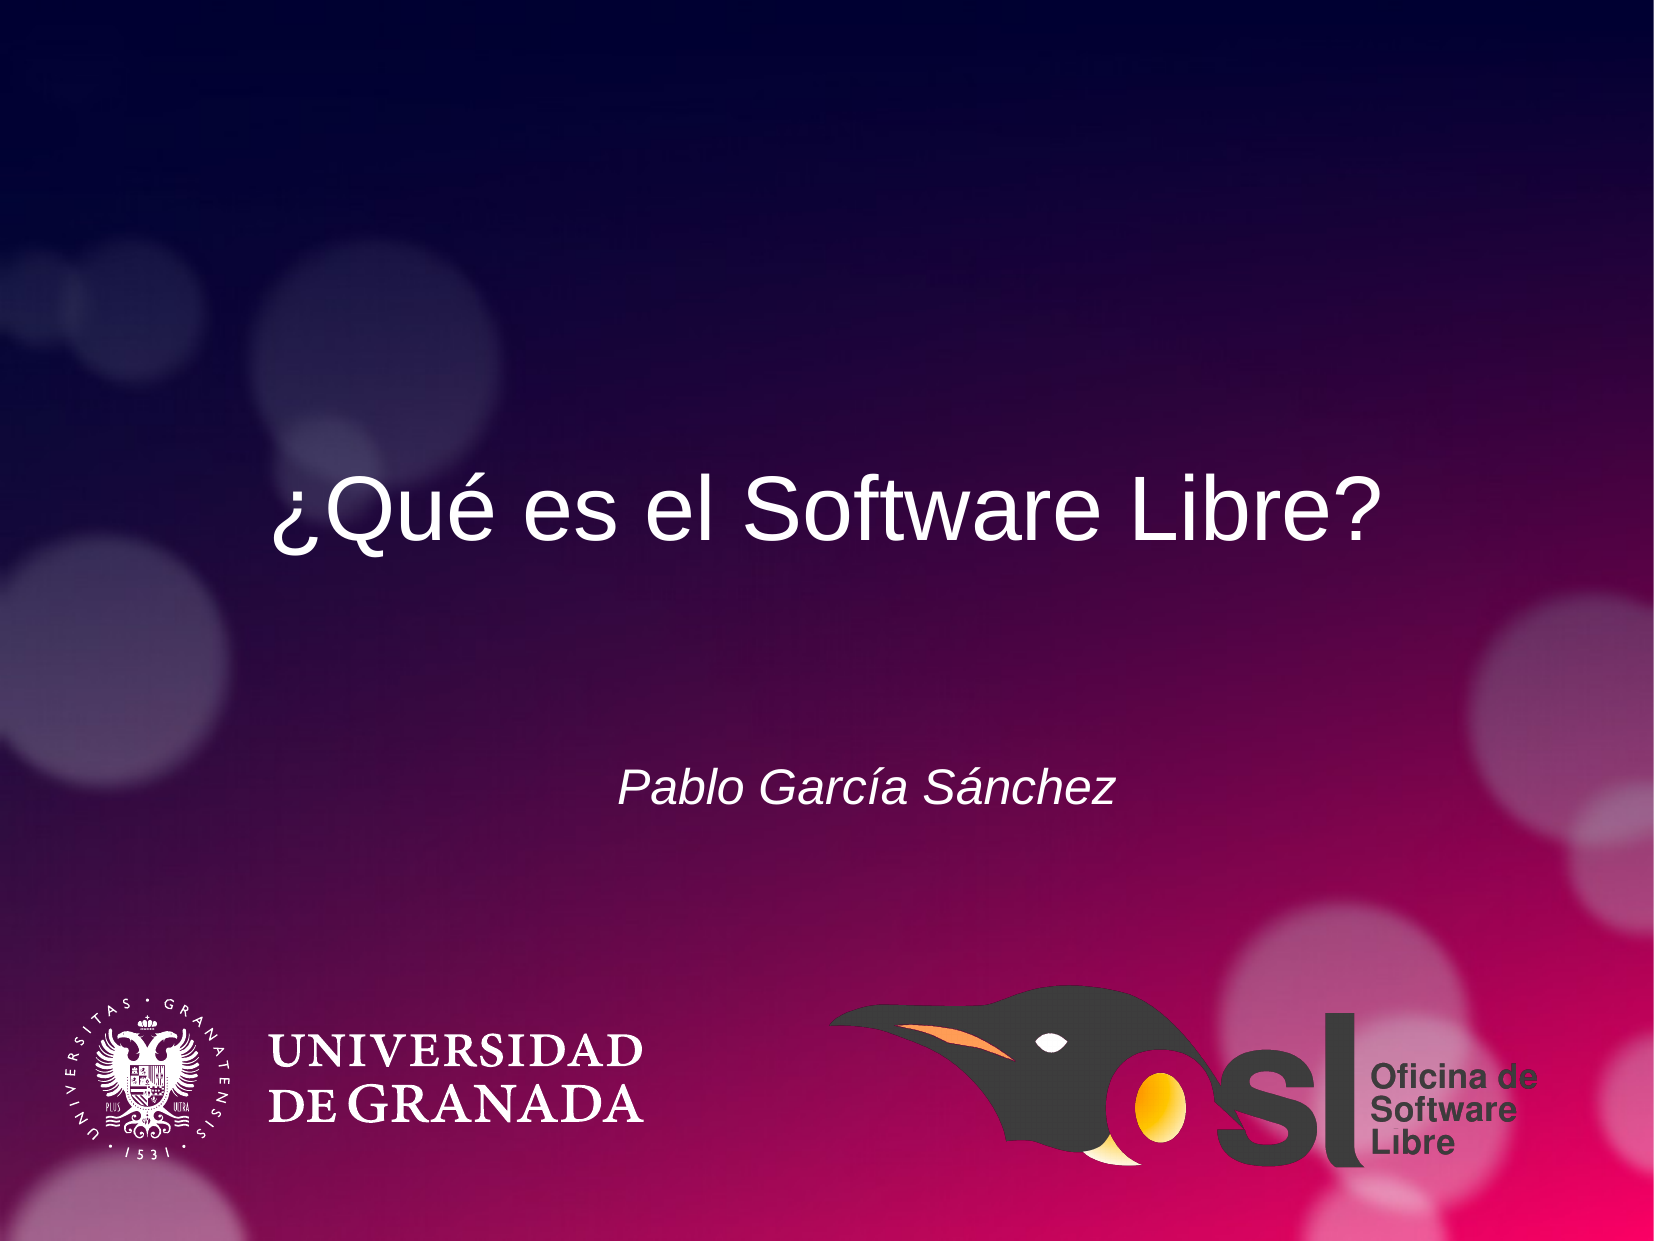

# ¿Qué es el Software Libre?
Pablo García Sánchez